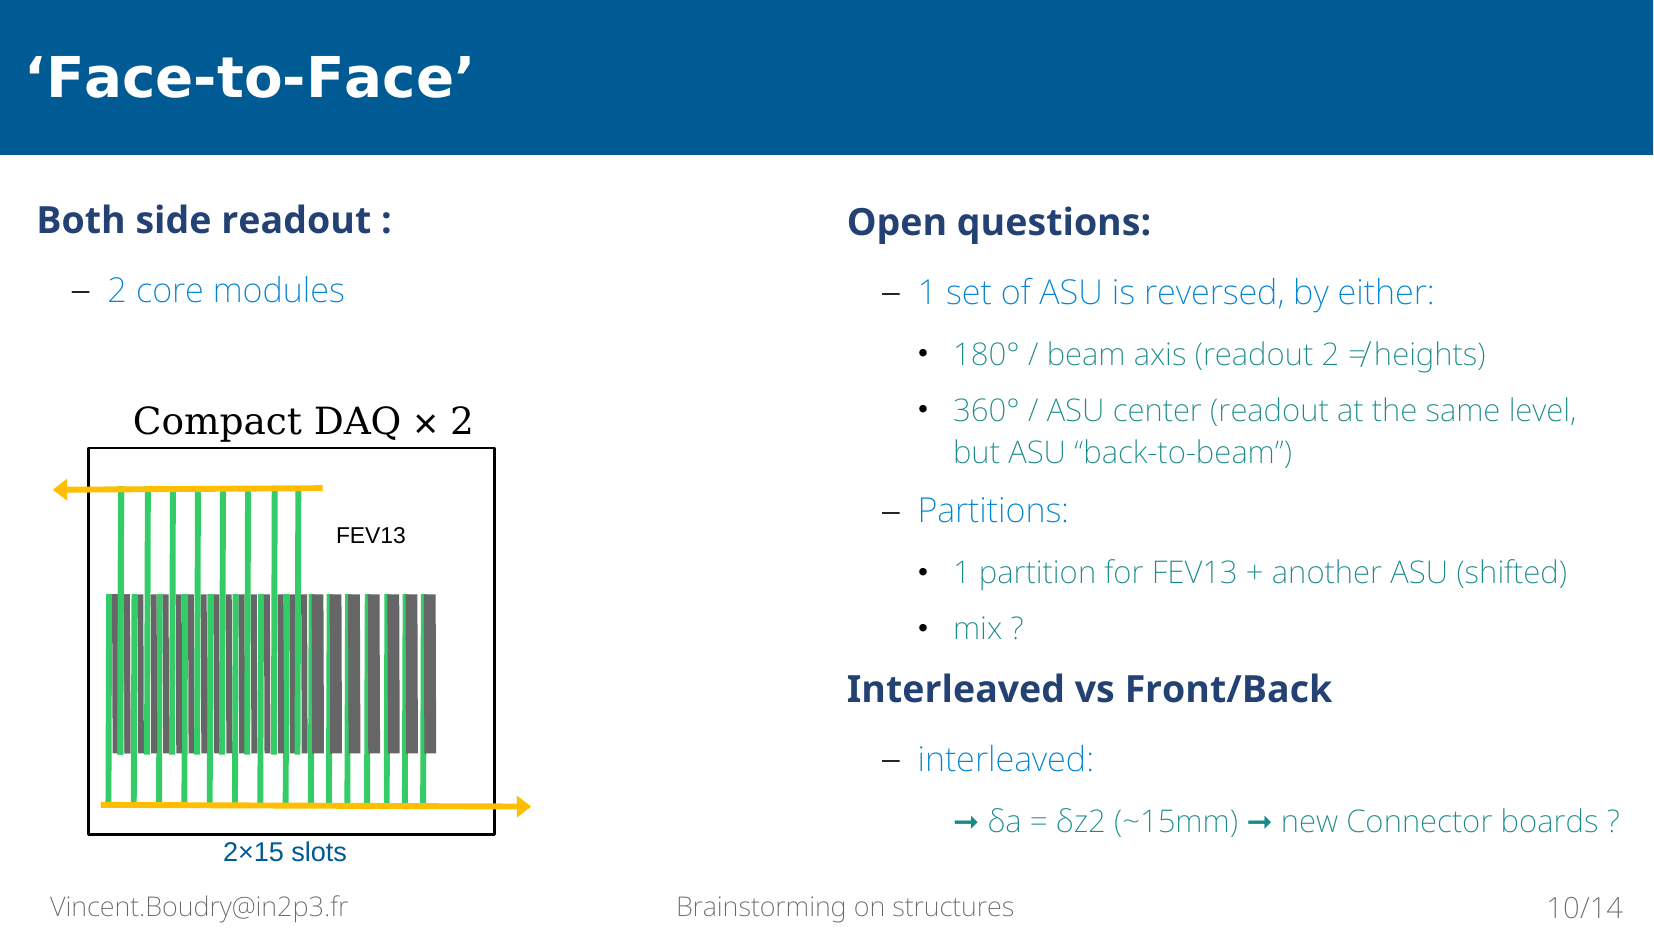

# ‘Face-to-Face’
Both side readout :
2 core modules
Open questions:
1 set of ASU is reversed, by either:
180° / beam axis (readout 2 ≠ heights)
360° / ASU center (readout at the same level, but ASU “back-to-beam”)
Partitions:
1 partition for FEV13 + another ASU (shifted)
mix ?
Interleaved vs Front/Back
interleaved:
➞ δa = δz2 (~15mm) ➞ new Connector boards ?
Compact DAQ × 2
FEV13
2×15 slots
Vincent.Boudry@in2p3.fr
Brainstorming on structures
10